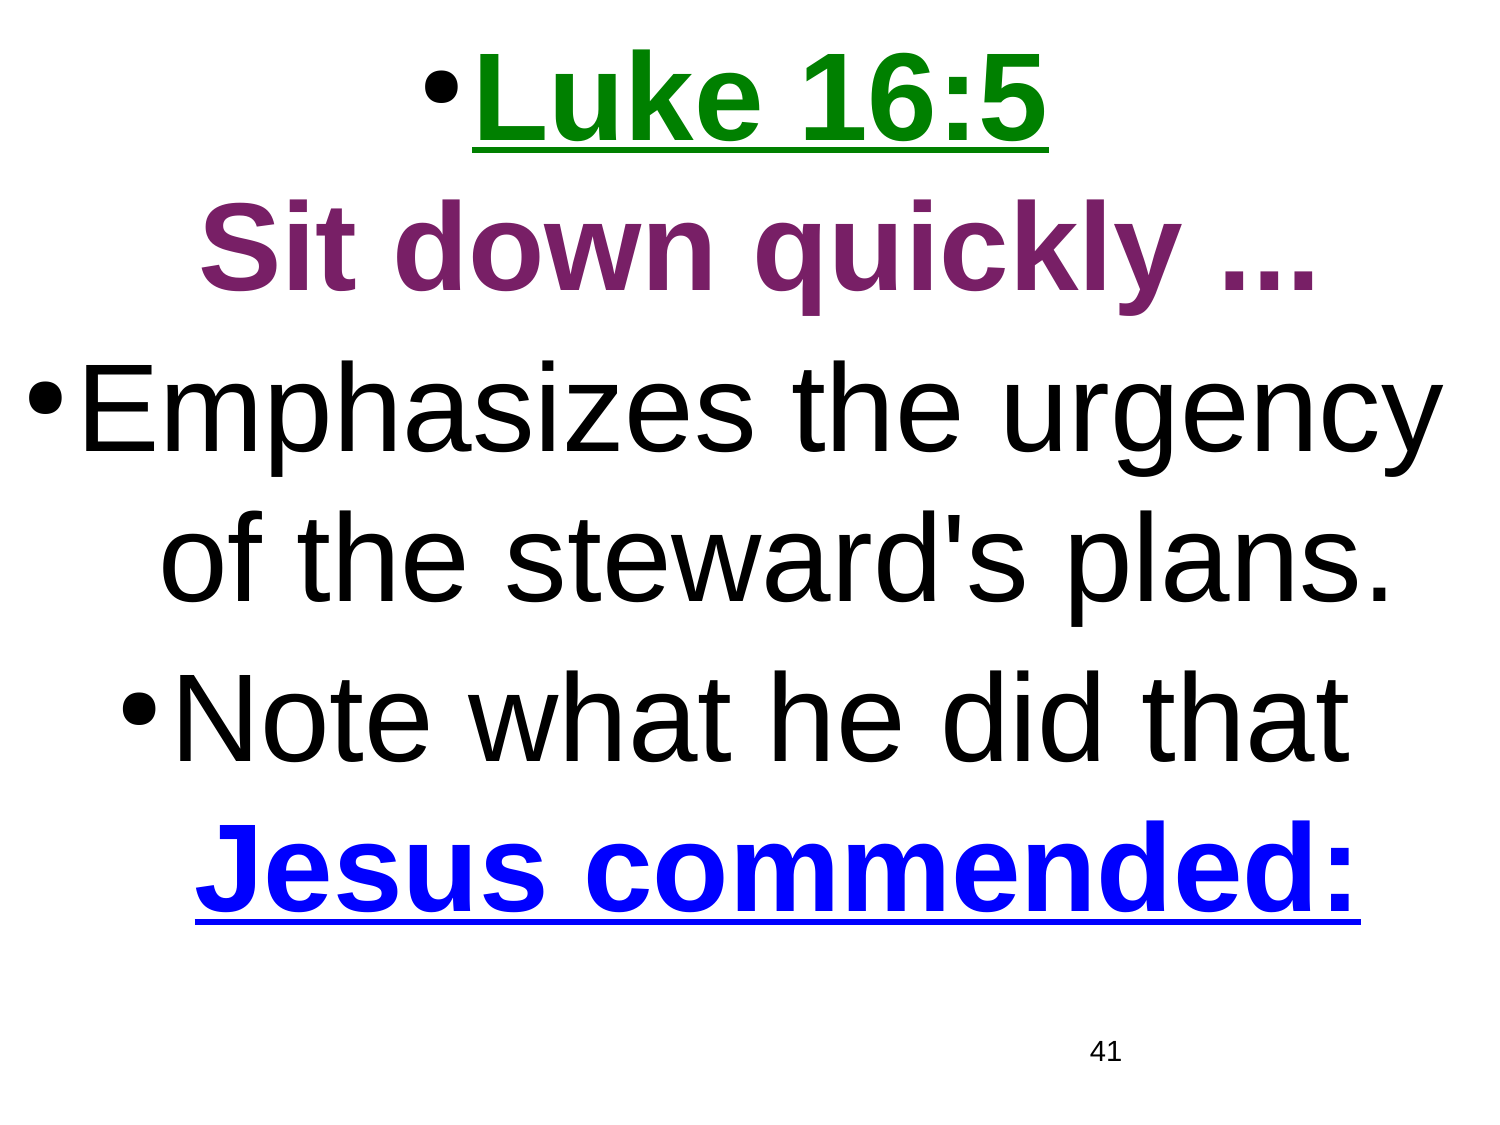

# Luke 16:5 Sit down quickly ...
Emphasizes the urgency
of the steward's plans.
Note what he did that
Jesus commended:
41